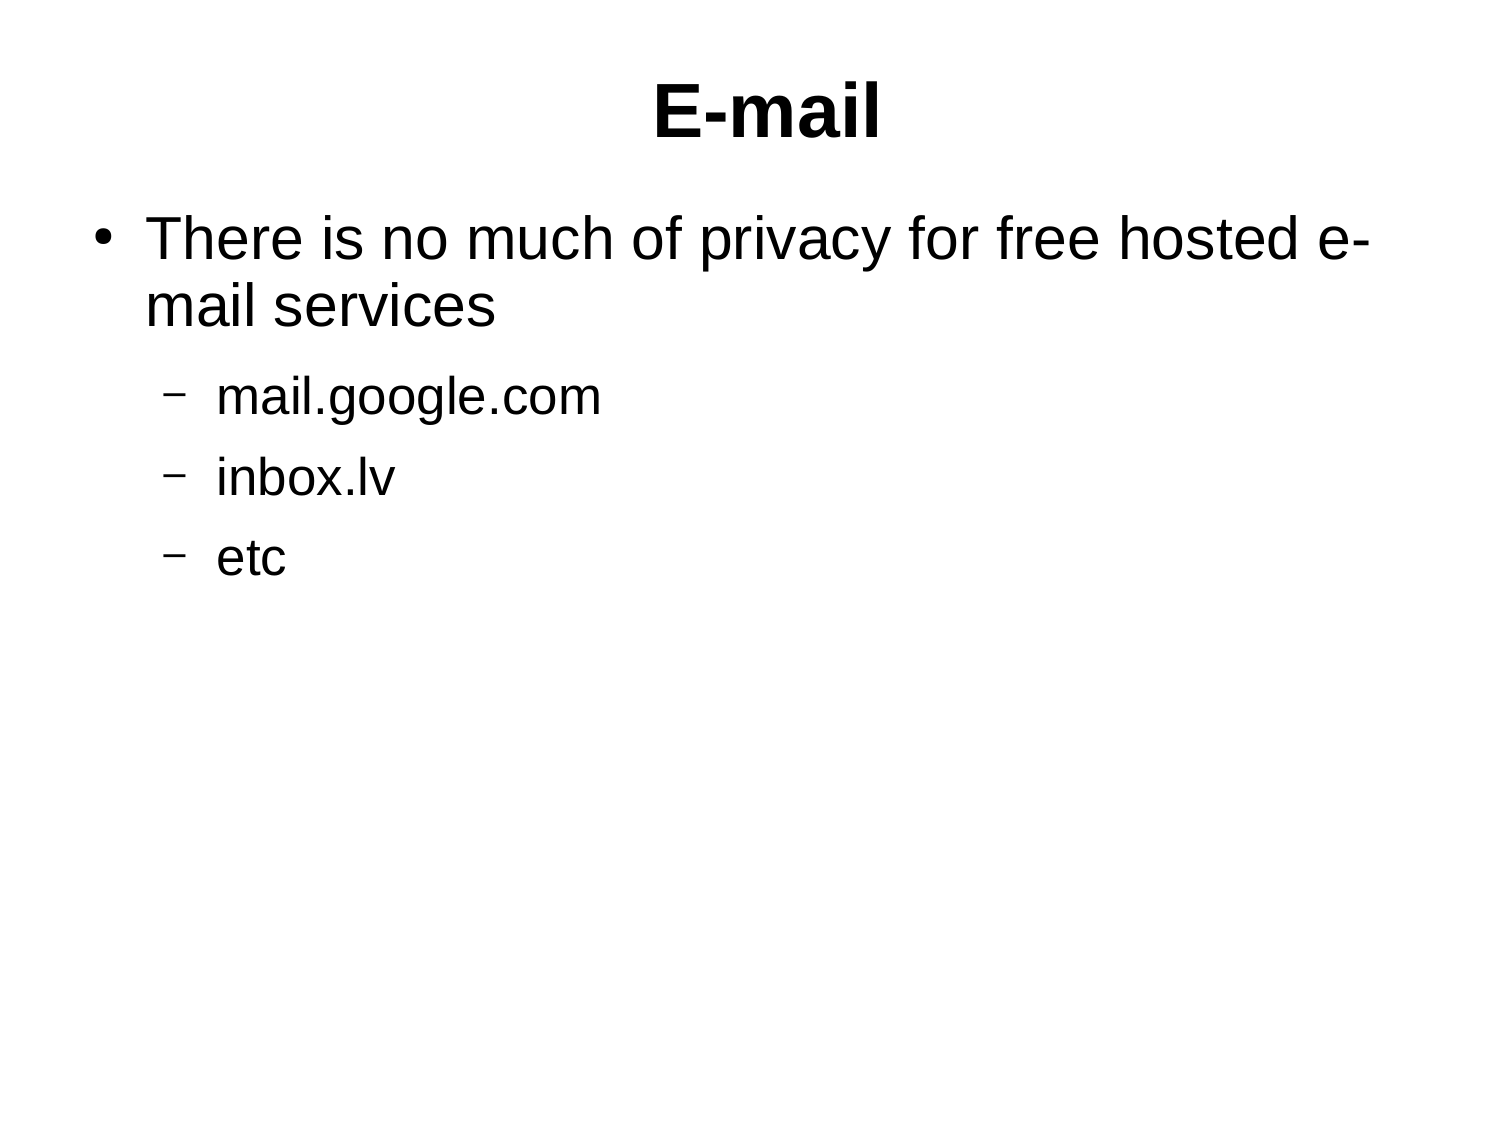

# E-mail
There is no much of privacy for free hosted e-mail services
mail.google.com
inbox.lv
etc